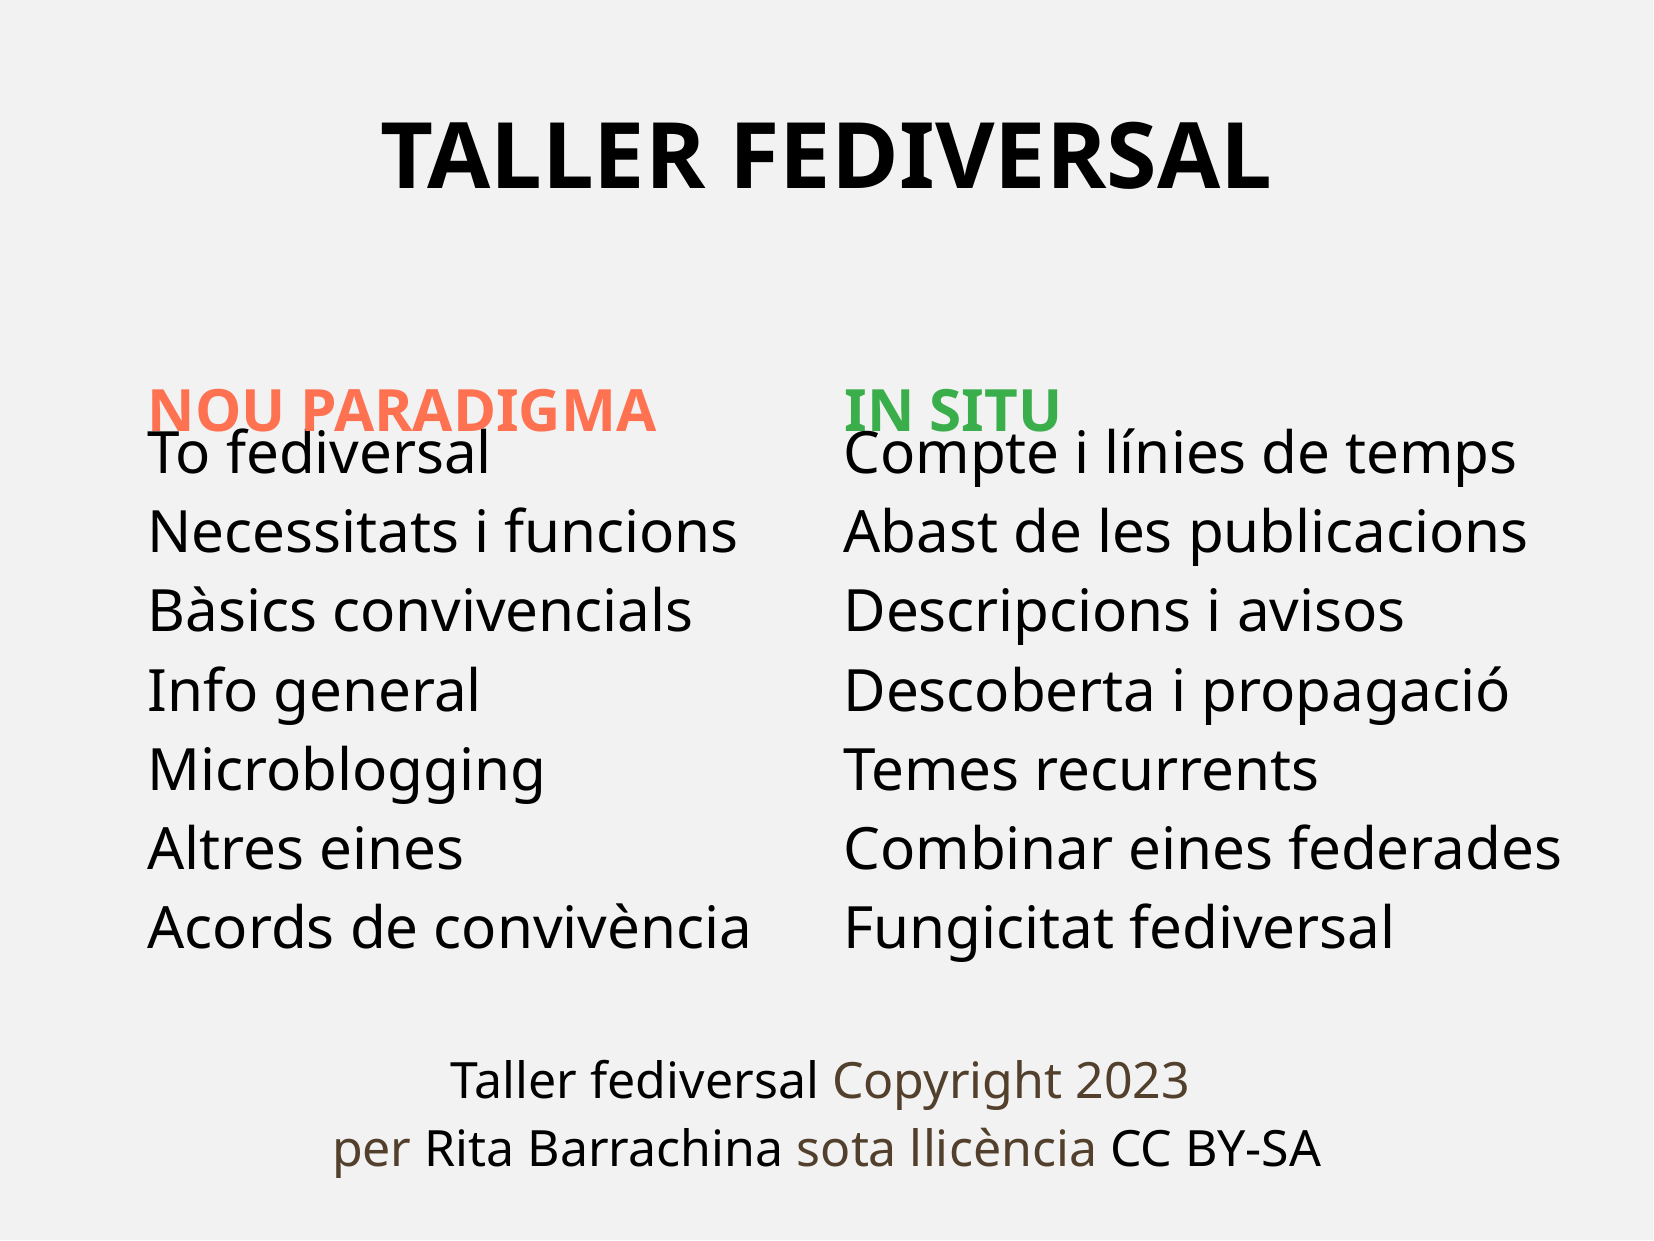

# TALLER FEDIVERSAL
Compte i línies de temps
Abast de les publicacions
Descripcions i avisos
Descoberta i propagació
Temes recurrents
Combinar eines federades
Fungicitat fediversal
NOU PARADIGMA
IN SITU
To fediversal
Necessitats i funcions
Bàsics convivencials
Info general
Microblogging
Altres eines
Acords de convivència
Taller fediversal Copyright 2023
per Rita Barrachina sota llicència CC BY-SA